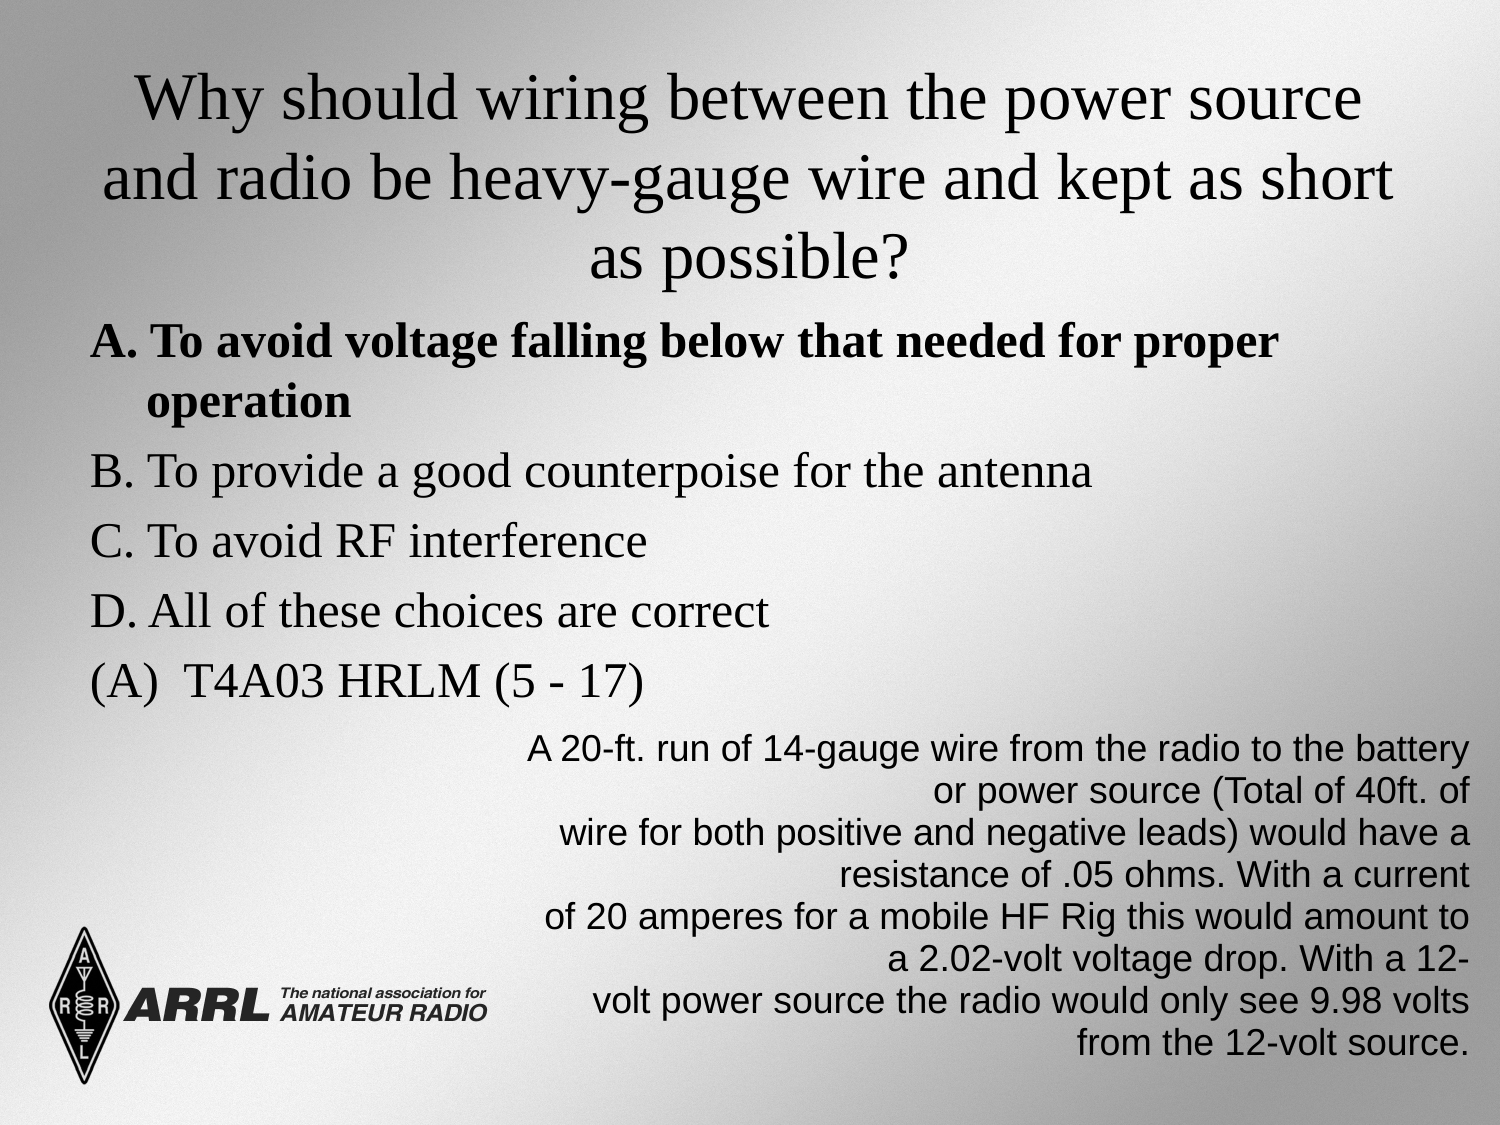

# Why should wiring between the power source and radio be heavy-gauge wire and kept as short as possible?
A. To avoid voltage falling below that needed for proper operation
B. To provide a good counterpoise for the antenna
C. To avoid RF interference
D. All of these choices are correct
(A) T4A03 HRLM (5 - 17)
A 20-ft. run of 14-gauge wire from the radio to the battery or power source (Total of 40ft. of
wire for both positive and negative leads) would have a resistance of .05 ohms. With a current
of 20 amperes for a mobile HF Rig this would amount to a 2.02-volt voltage drop. With a 12-
volt power source the radio would only see 9.98 volts from the 12-volt source.